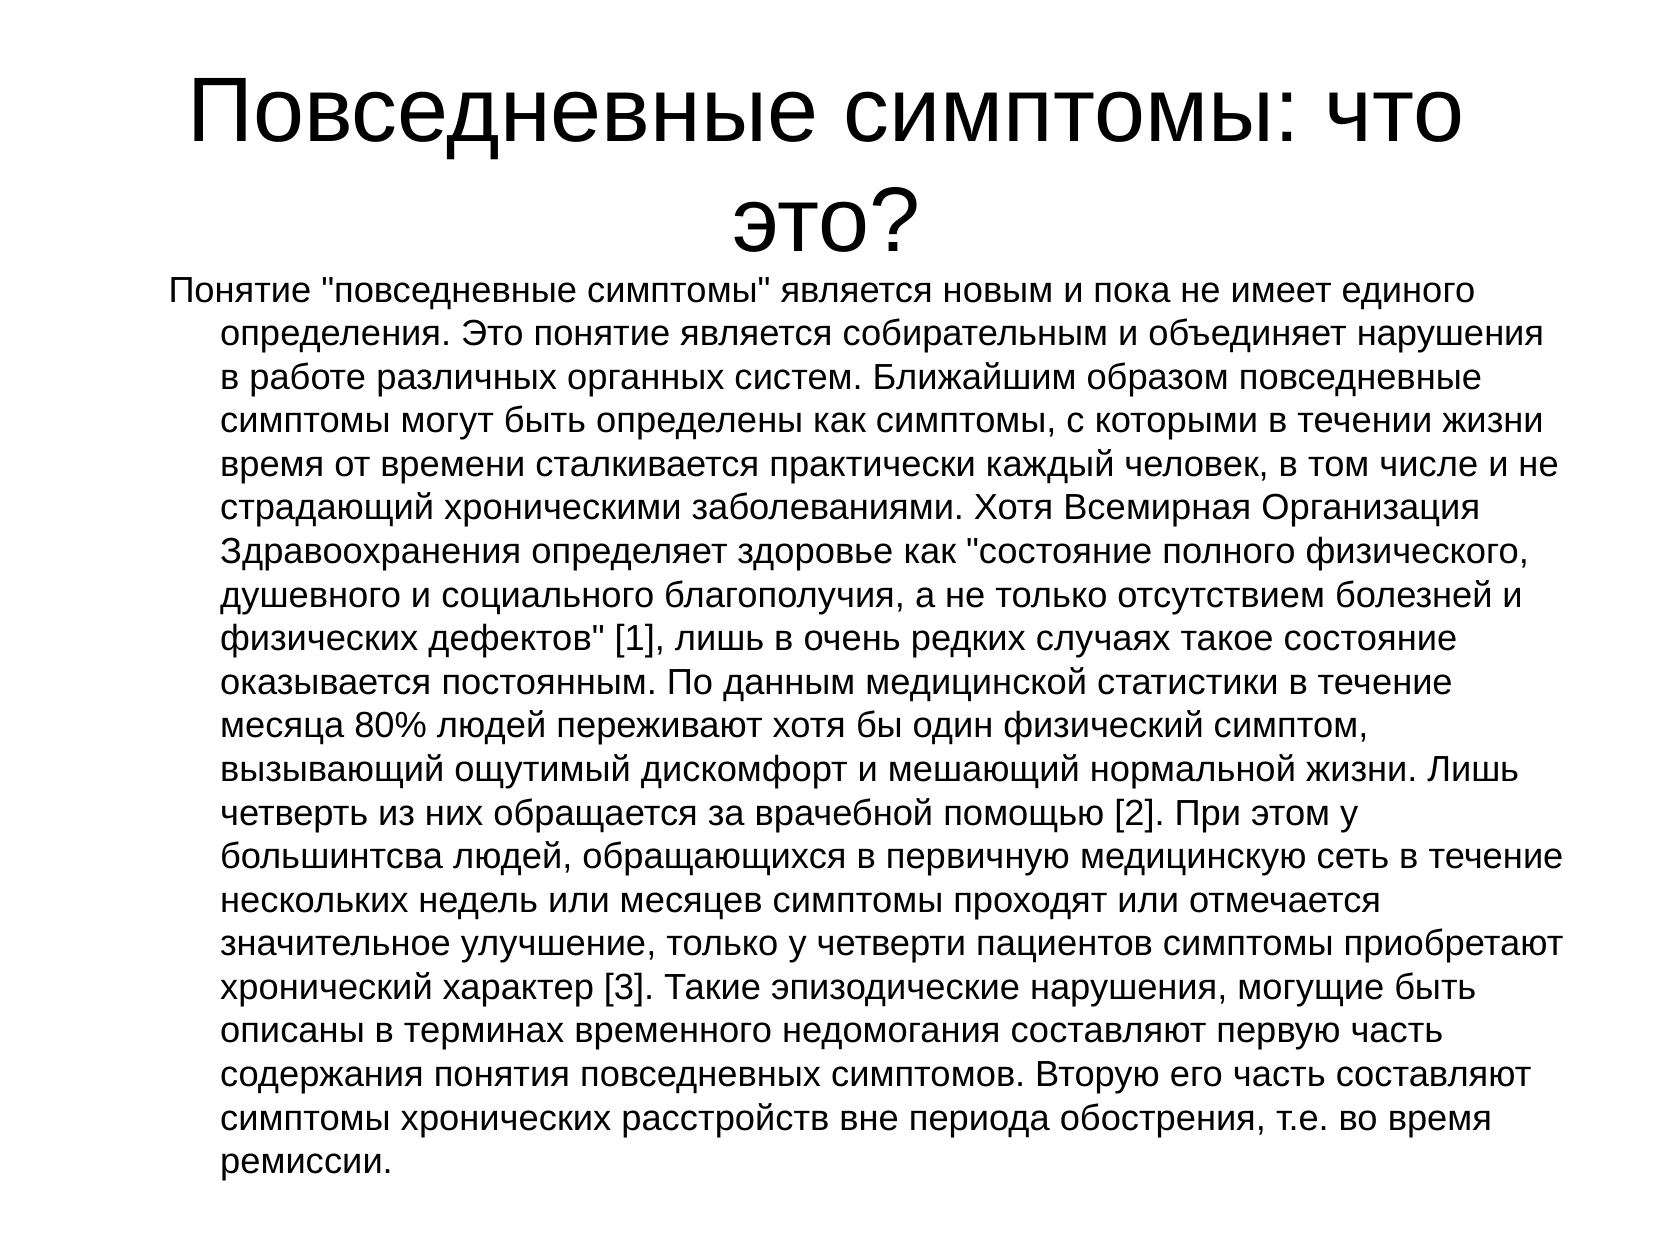

# Повседневные симптомы: что это?
Понятие "повседневные симптомы" является новым и пока не имеет единого определения. Это понятие является собирательным и объединяет нарушения в работе различных органных систем. Ближайшим образом повседневные симптомы могут быть определены как симптомы, с которыми в течении жизни время от времени сталкивается практически каждый человек, в том числе и не страдающий хроническими заболеваниями. Хотя Всемирная Организация Здравоохранения определяет здоровье как "состояние полного физического, душевного и социального благополучия, а не только отсутствием болезней и физических дефектов" [1], лишь в очень редких случаях такое состояние оказывается постоянным. По данным медицинской статистики в течение месяца 80% людей переживают хотя бы один физический симптом, вызывающий ощутимый дискомфорт и мешающий нормальной жизни. Лишь четверть из них обращается за врачебной помощью [2]. При этом у большинтсва людей, обращающихся в первичную медицинскую сеть в течение нескольких недель или месяцев симптомы проходят или отмечается значительное улучшение, только у четверти пациентов симптомы приобретают хронический характер [3]. Такие эпизодические нарушения, могущие быть описаны в терминах временного недомогания составляют первую часть содержания понятия повседневных симптомов. Вторую его часть составляют симптомы хронических расстройств вне периода обострения, т.е. во время ремиссии.